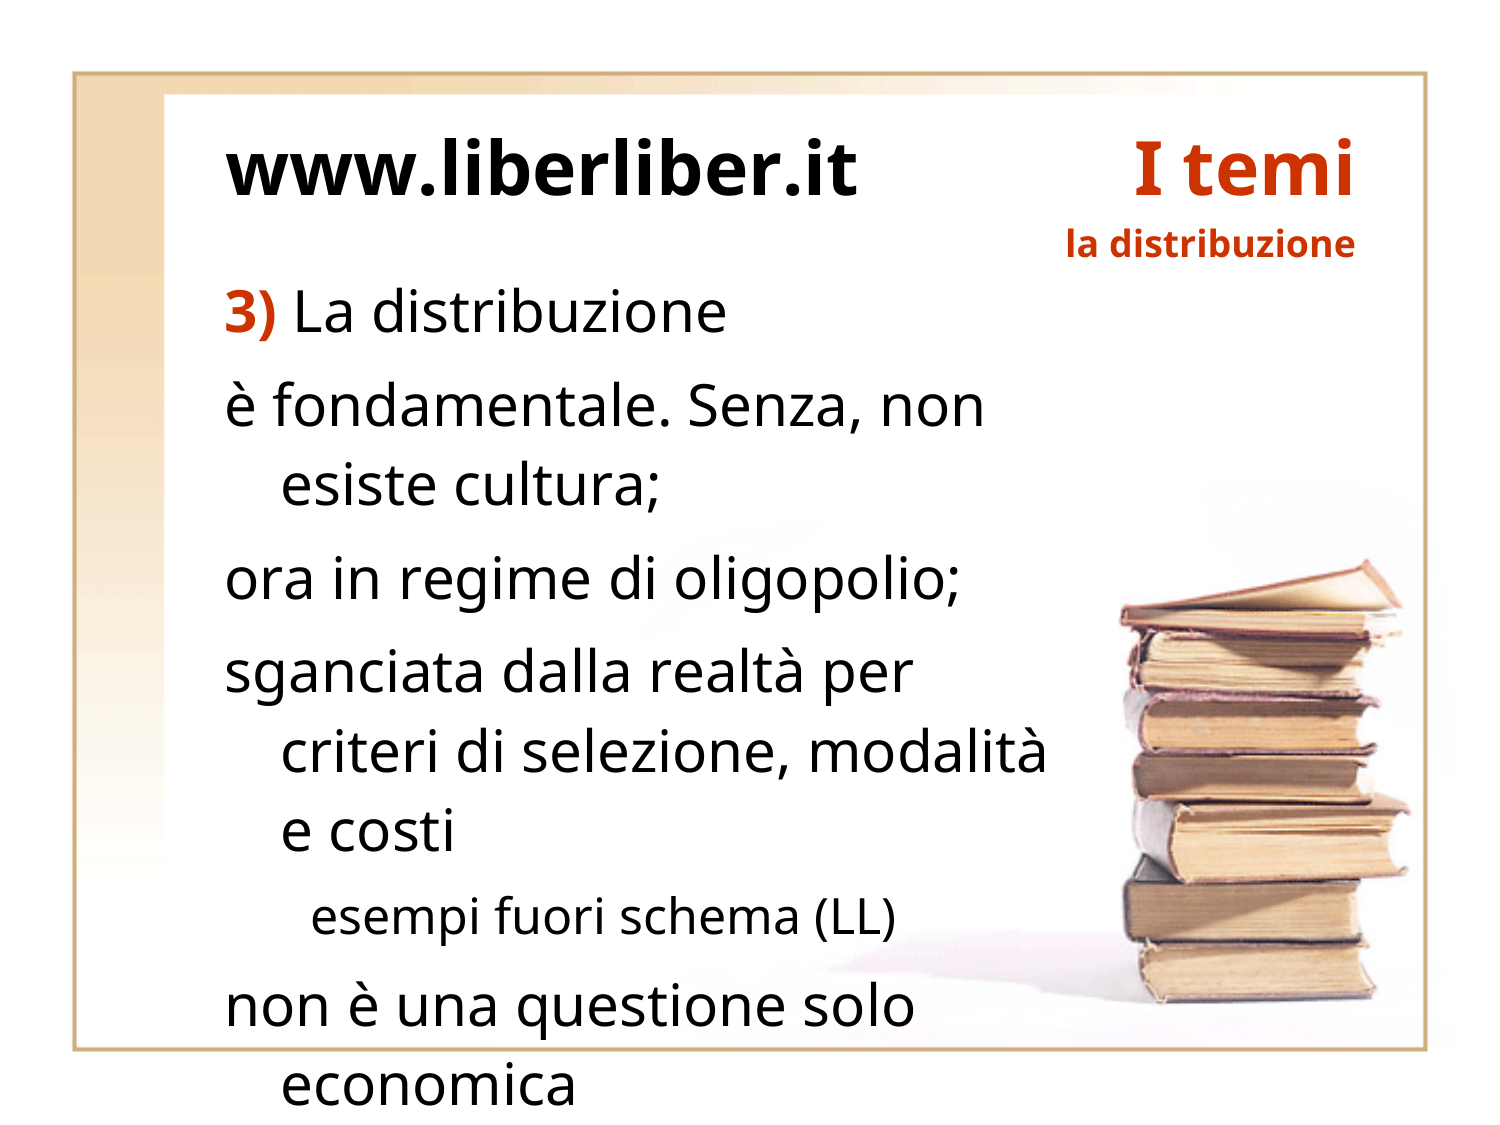

www.liberliber.it	I temi
la distribuzione
# 3) La distribuzione
è fondamentale. Senza, non esiste cultura;
ora in regime di oligopolio;
sganciata dalla realtà per criteri di selezione, modalità e costi
esempi fuori schema (LL)
non è una questione solo economica